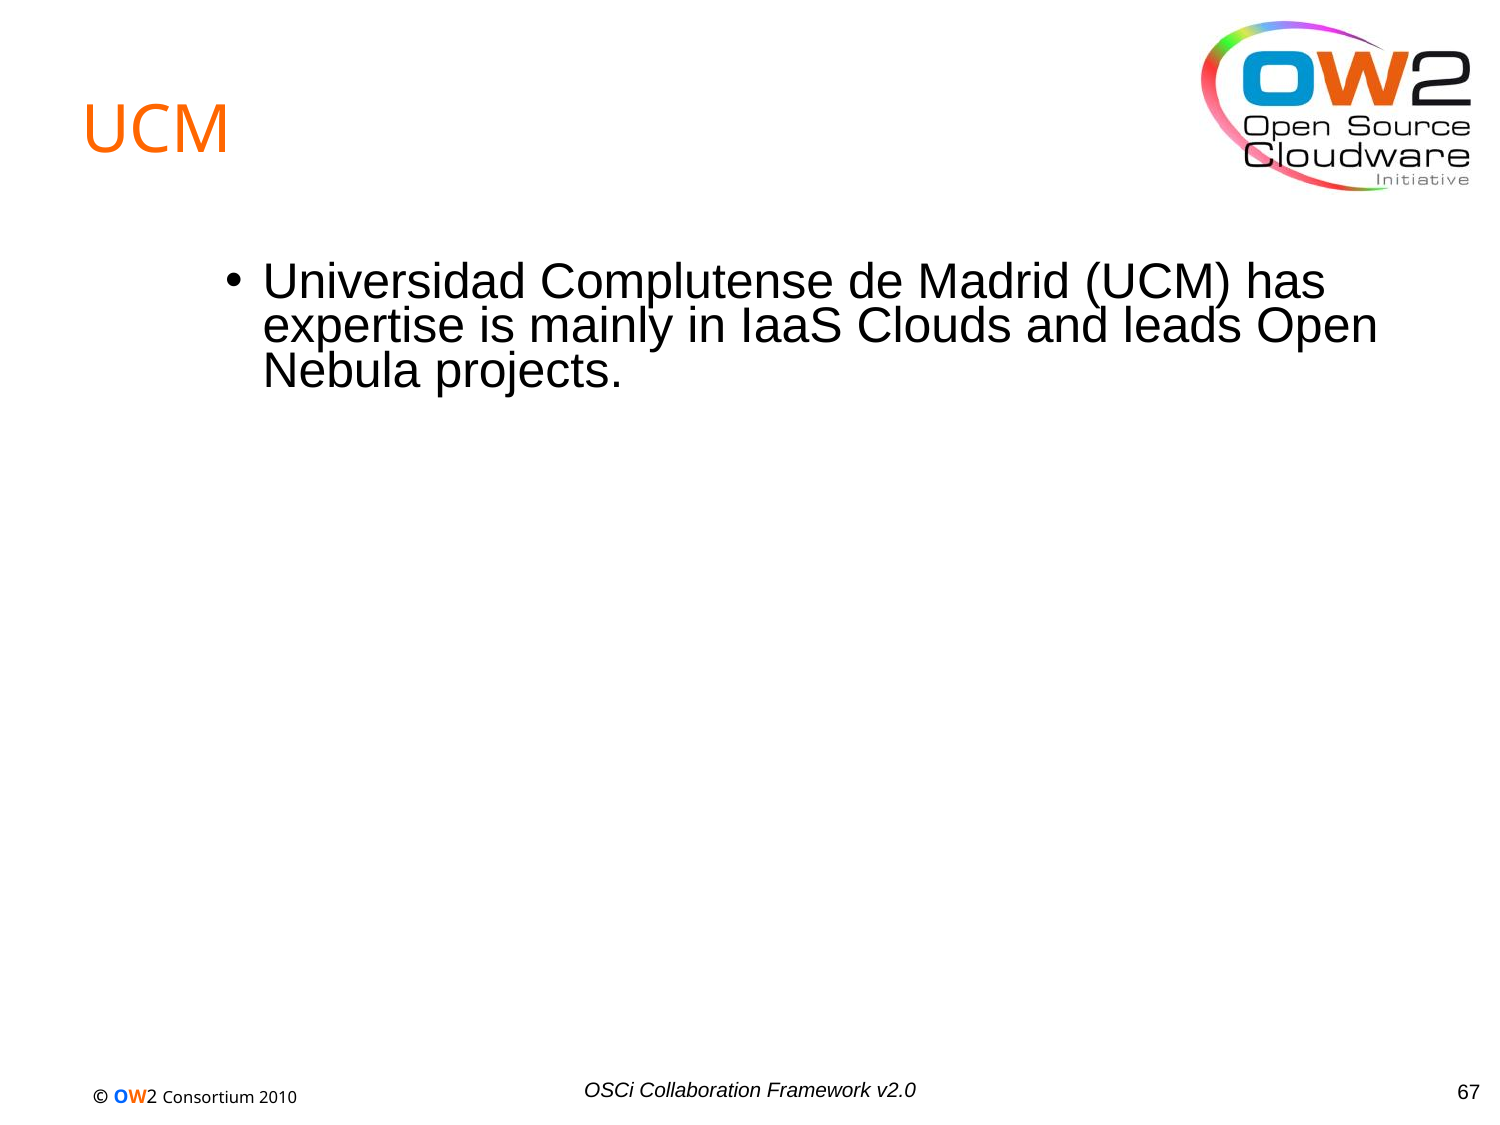

# UCM
Universidad Complutense de Madrid (UCM) has expertise is mainly in IaaS Clouds and leads Open Nebula projects.